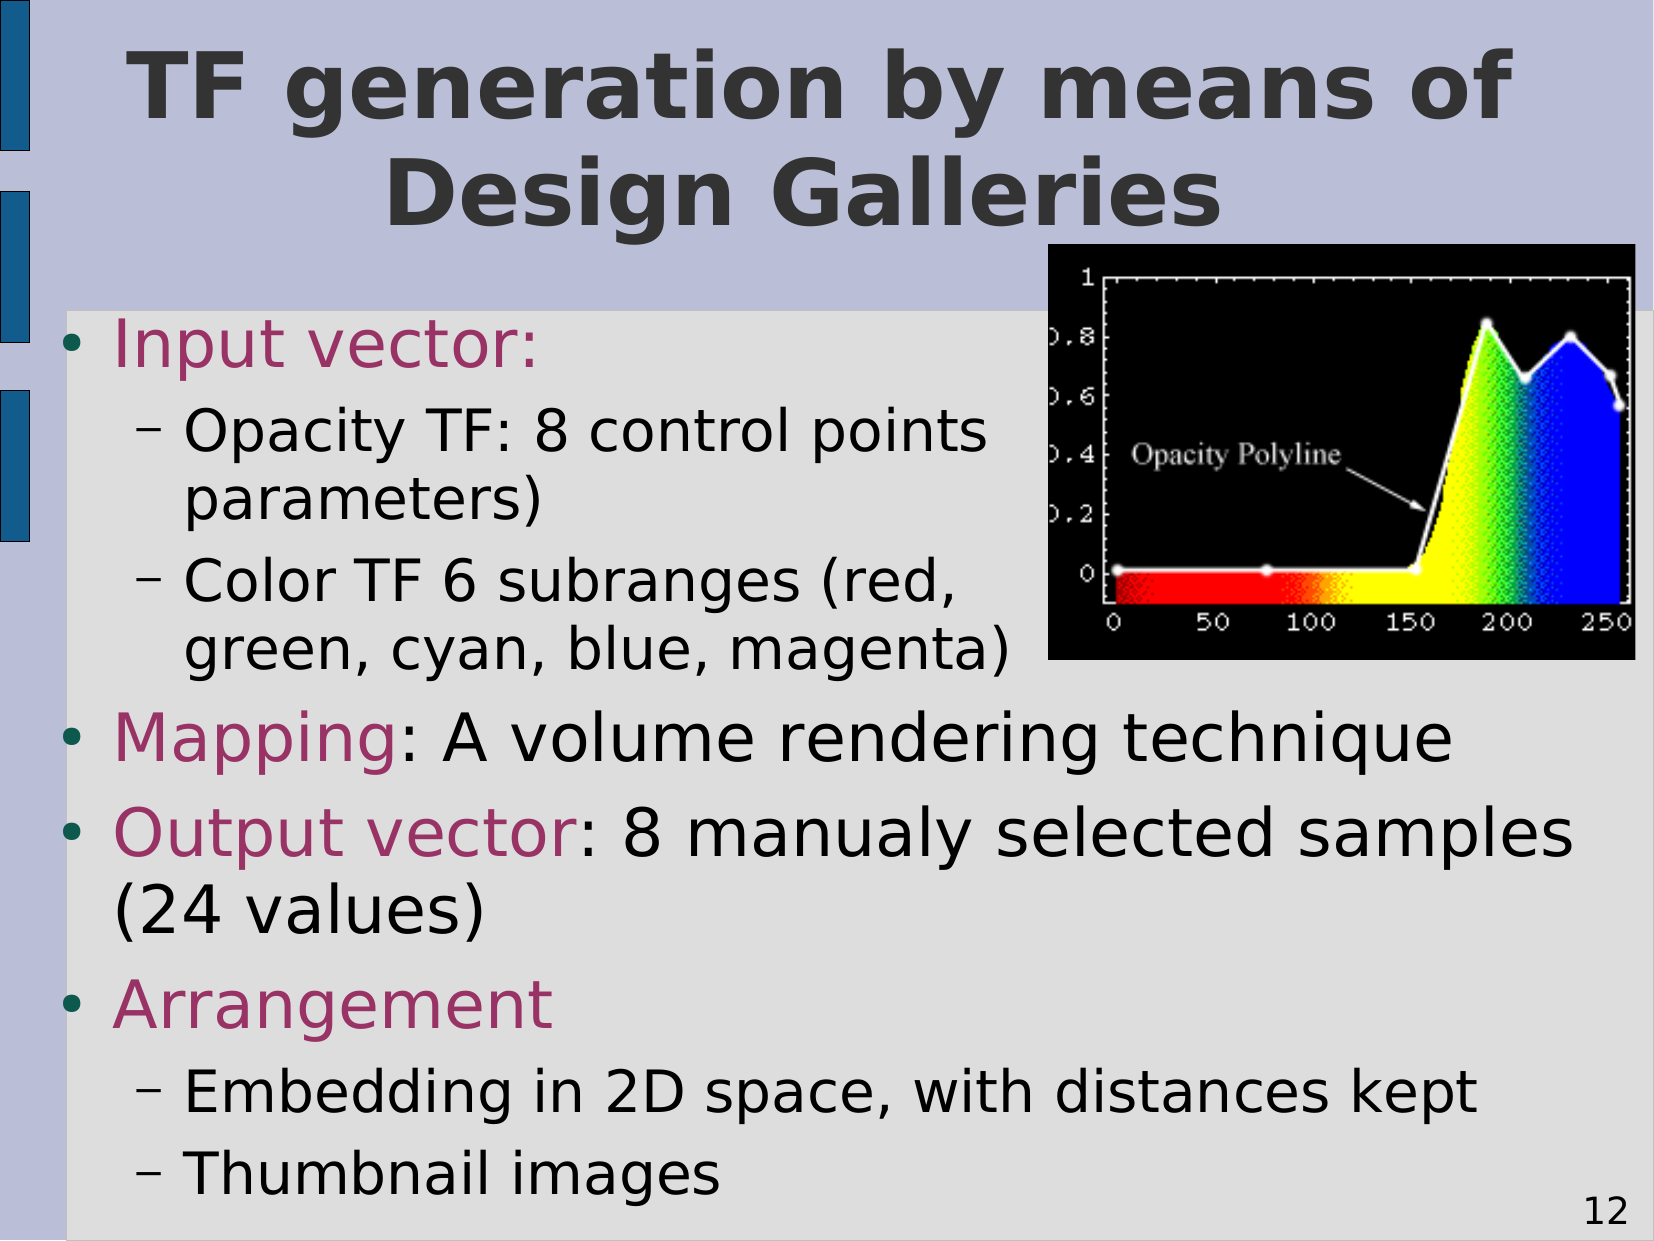

# TF generation by means of Design Galleries
Input vector:
Opacity TF: 8 control points (16 parameters)
Color TF 6 subranges (red, yellow, green, cyan, blue, magenta)
Mapping: A volume rendering technique
Output vector: 8 manualy selected samples (24 values)
Arrangement
Embedding in 2D space, with distances kept
Thumbnail images